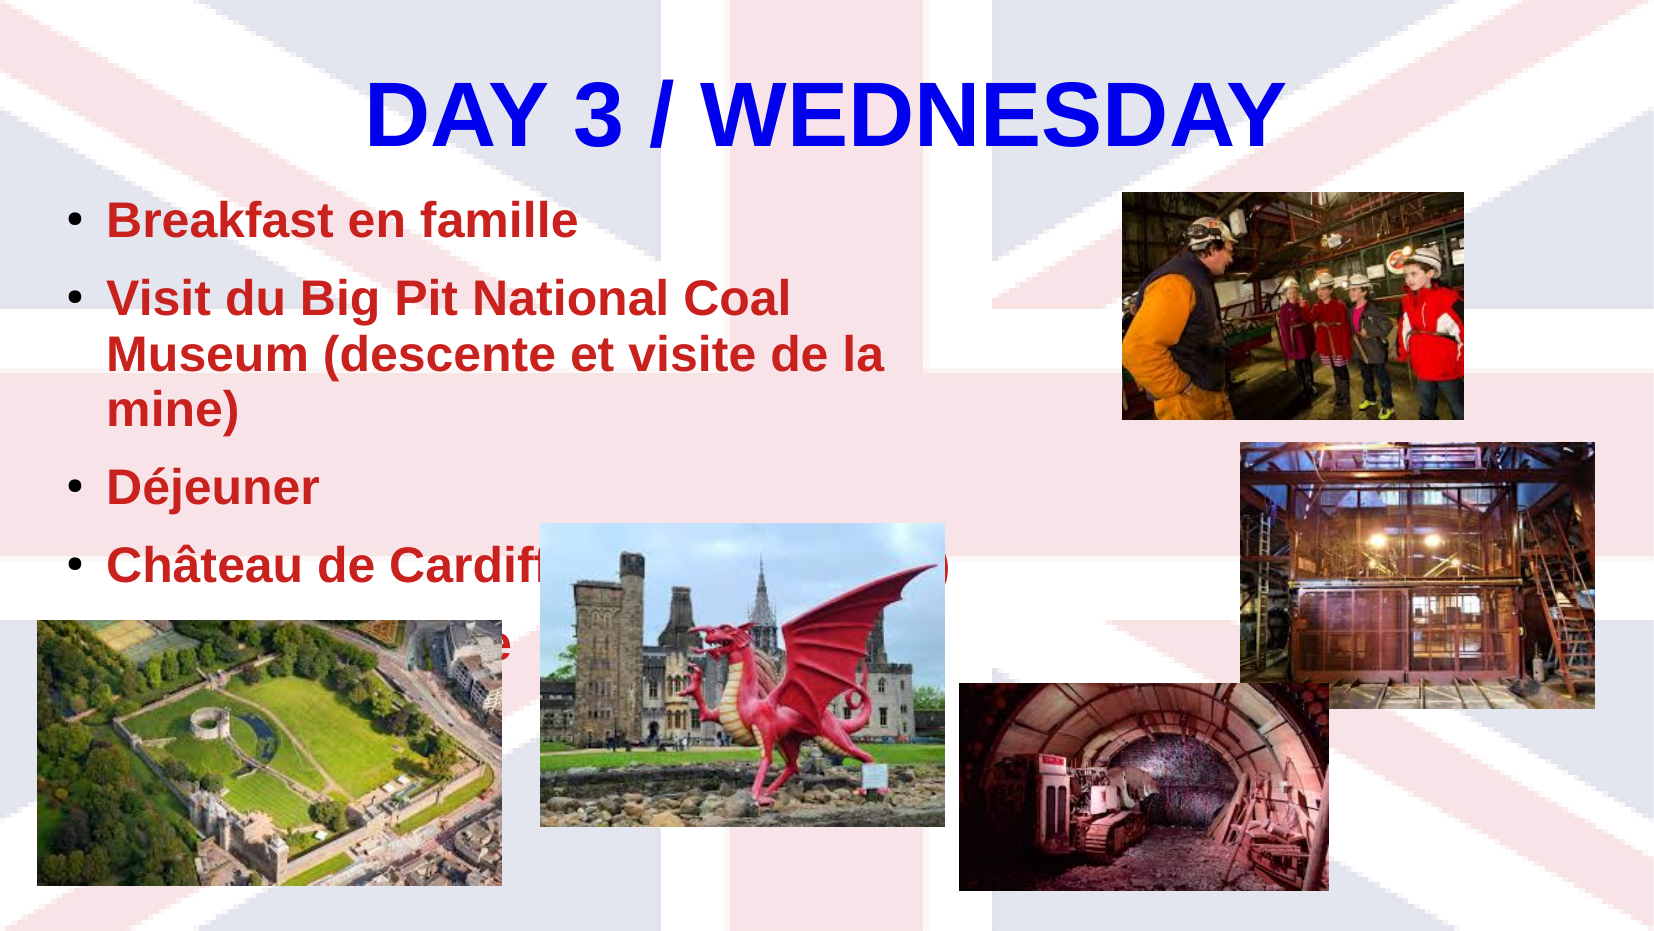

# DAY 3 / WEDNESDAY
Breakfast en famille
Visit du Big Pit National Coal Museum (descente et visite de la mine)
Déjeuner
Château de Cardiff (Pays de Galles)
Retour en famille